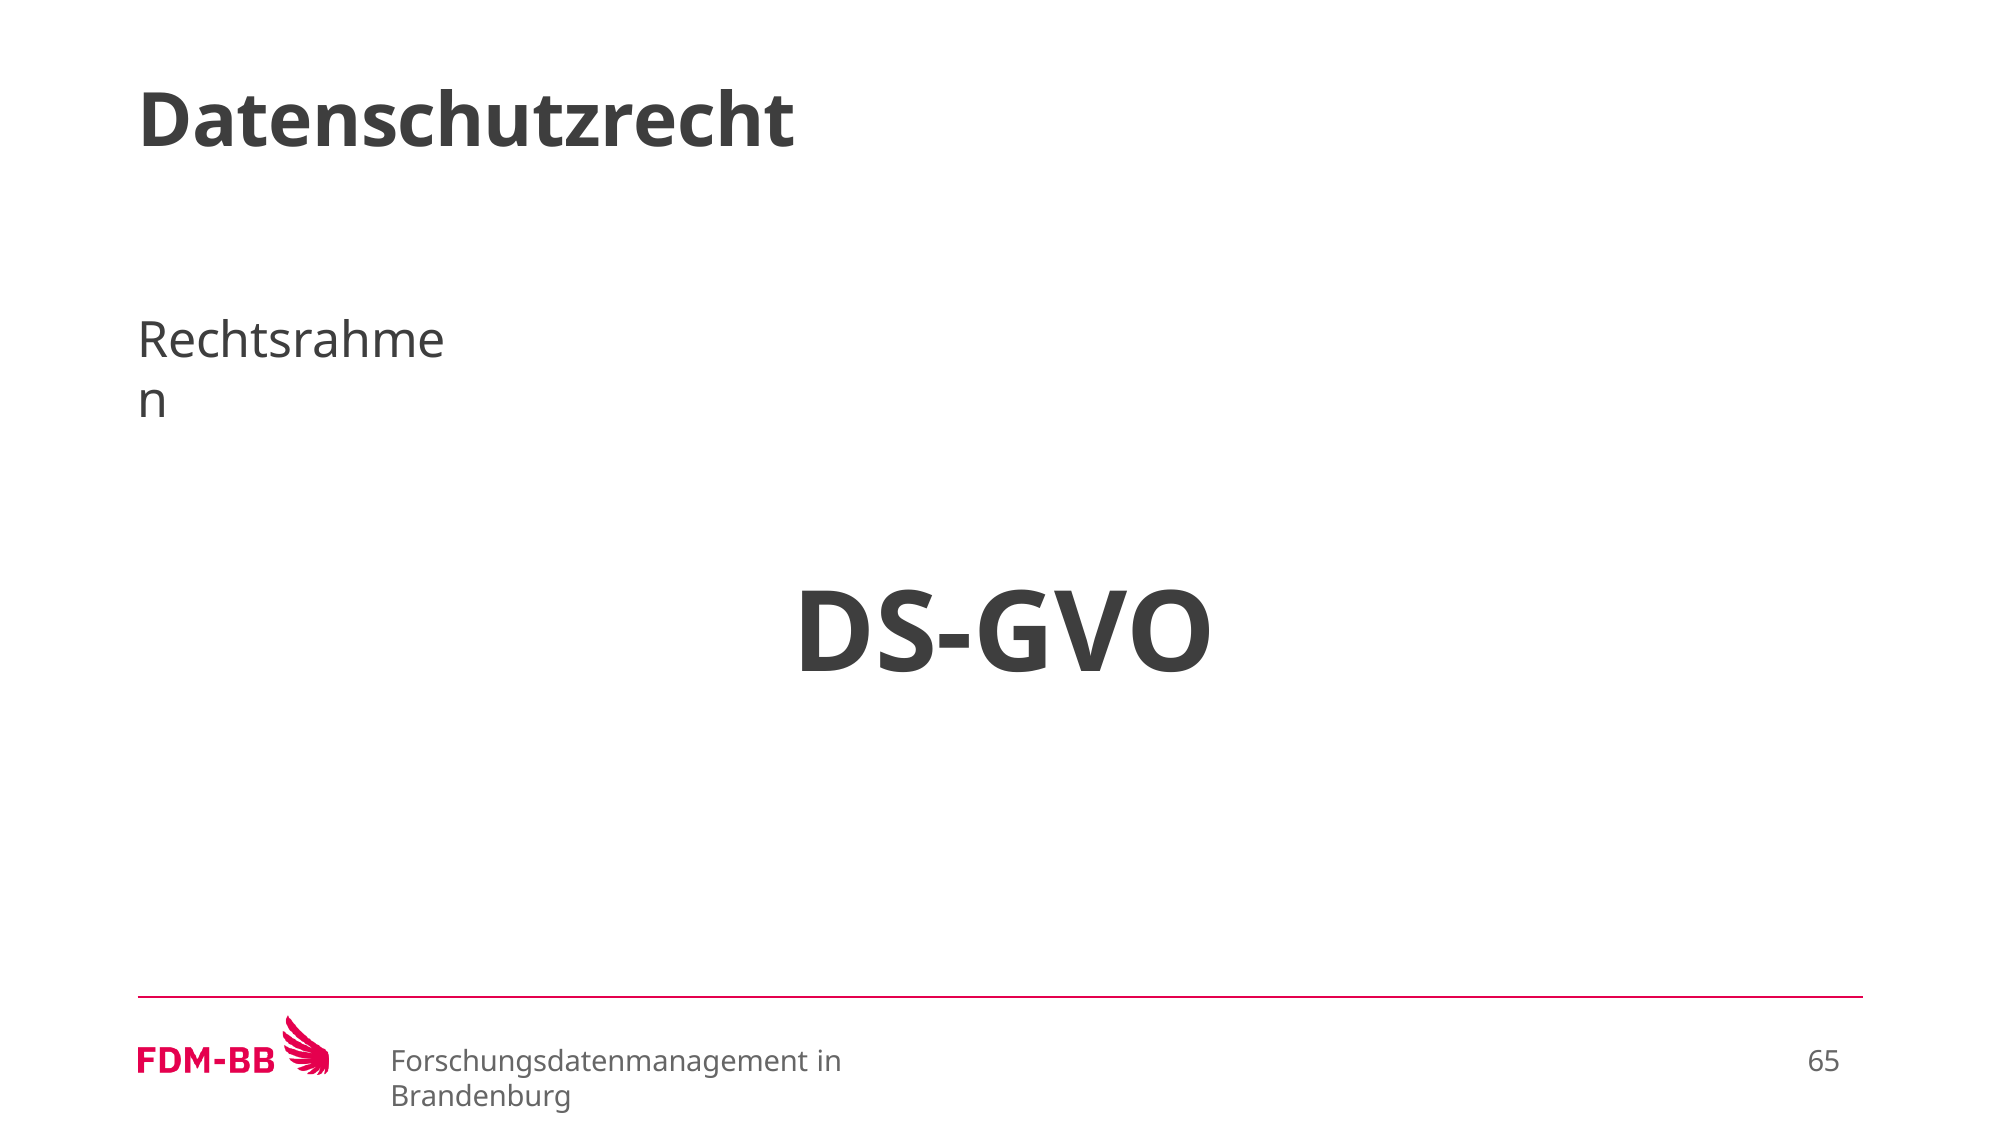

# Datenschutzrecht
Rechtsrahmen
DS-GVO
Forschungsdatenmanagement in Brandenburg
65